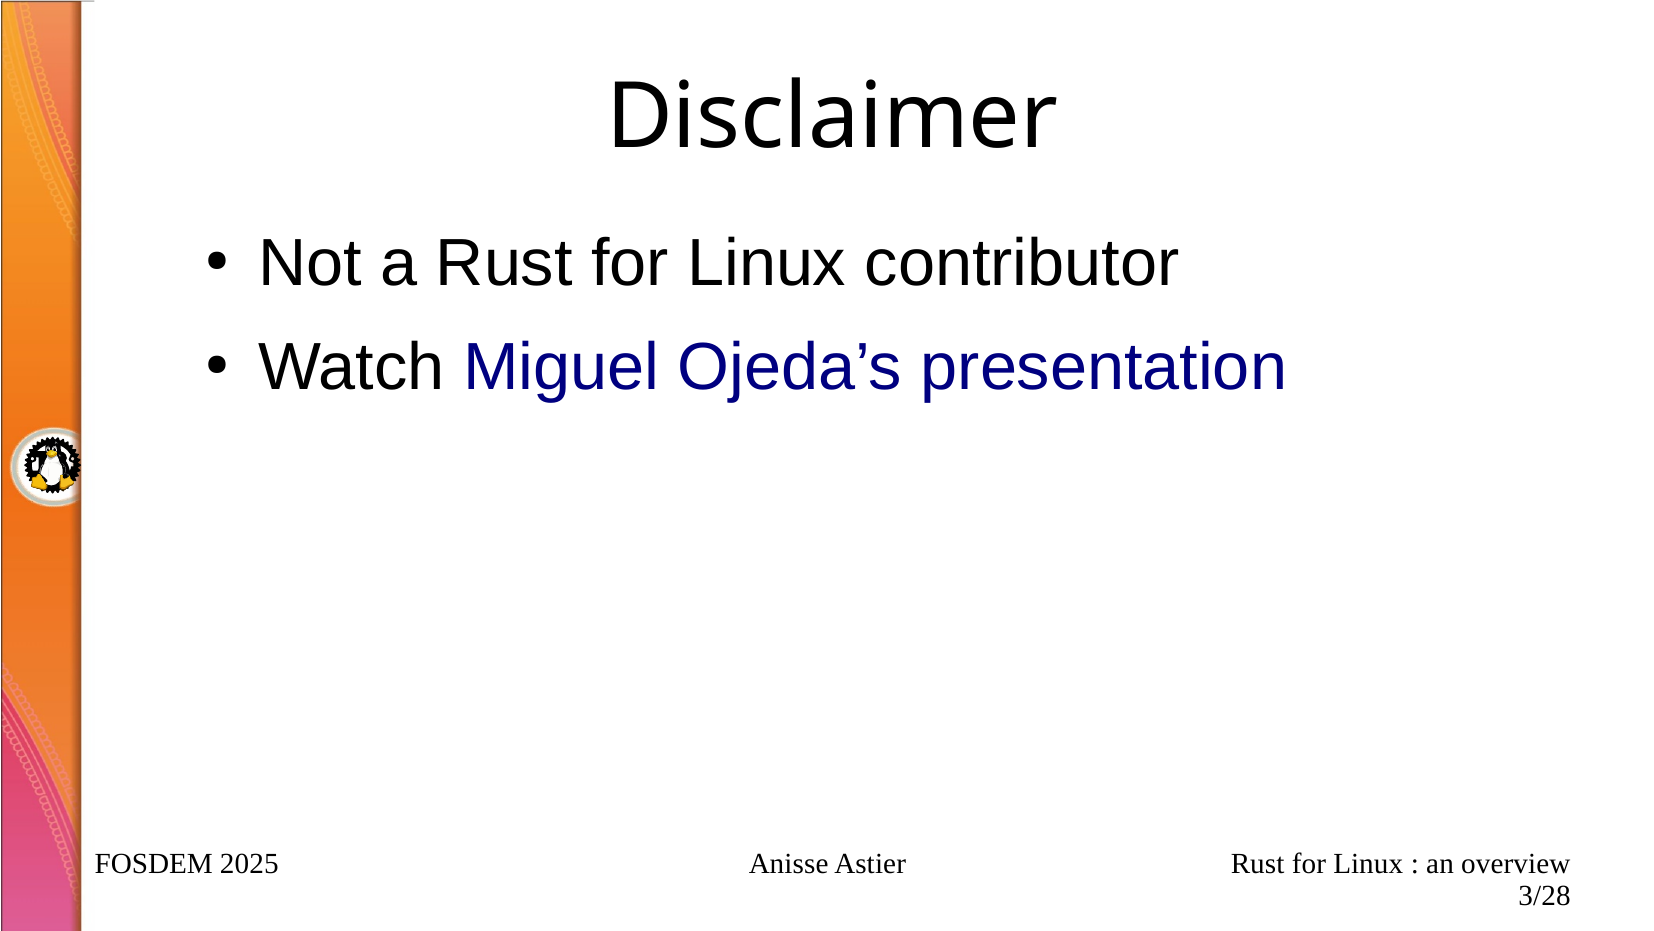

# Disclaimer
Not a Rust for Linux contributor
Watch Miguel Ojeda’s presentation
3